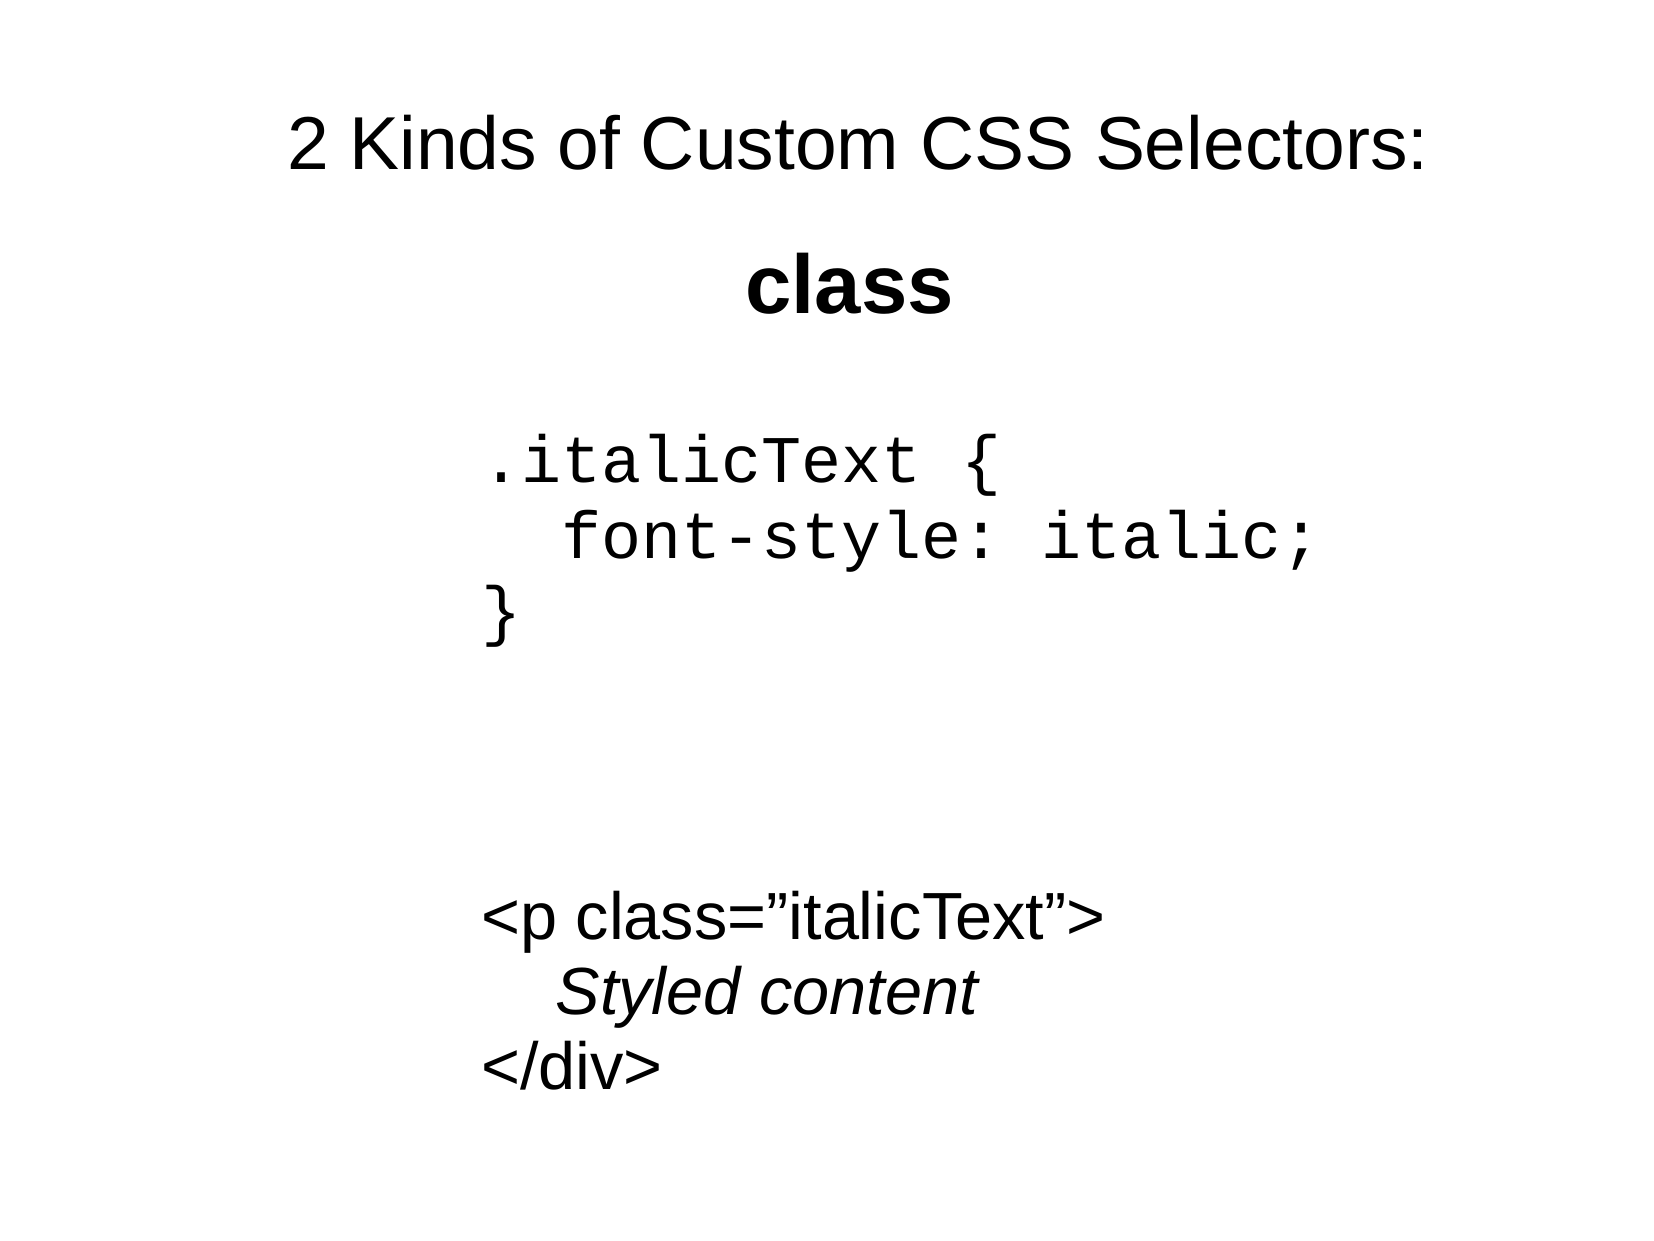

2 Kinds of Custom CSS Selectors:
 class
.italicText {
 font-style: italic;
}
<p class=”italicText”>
 Styled content
</div>